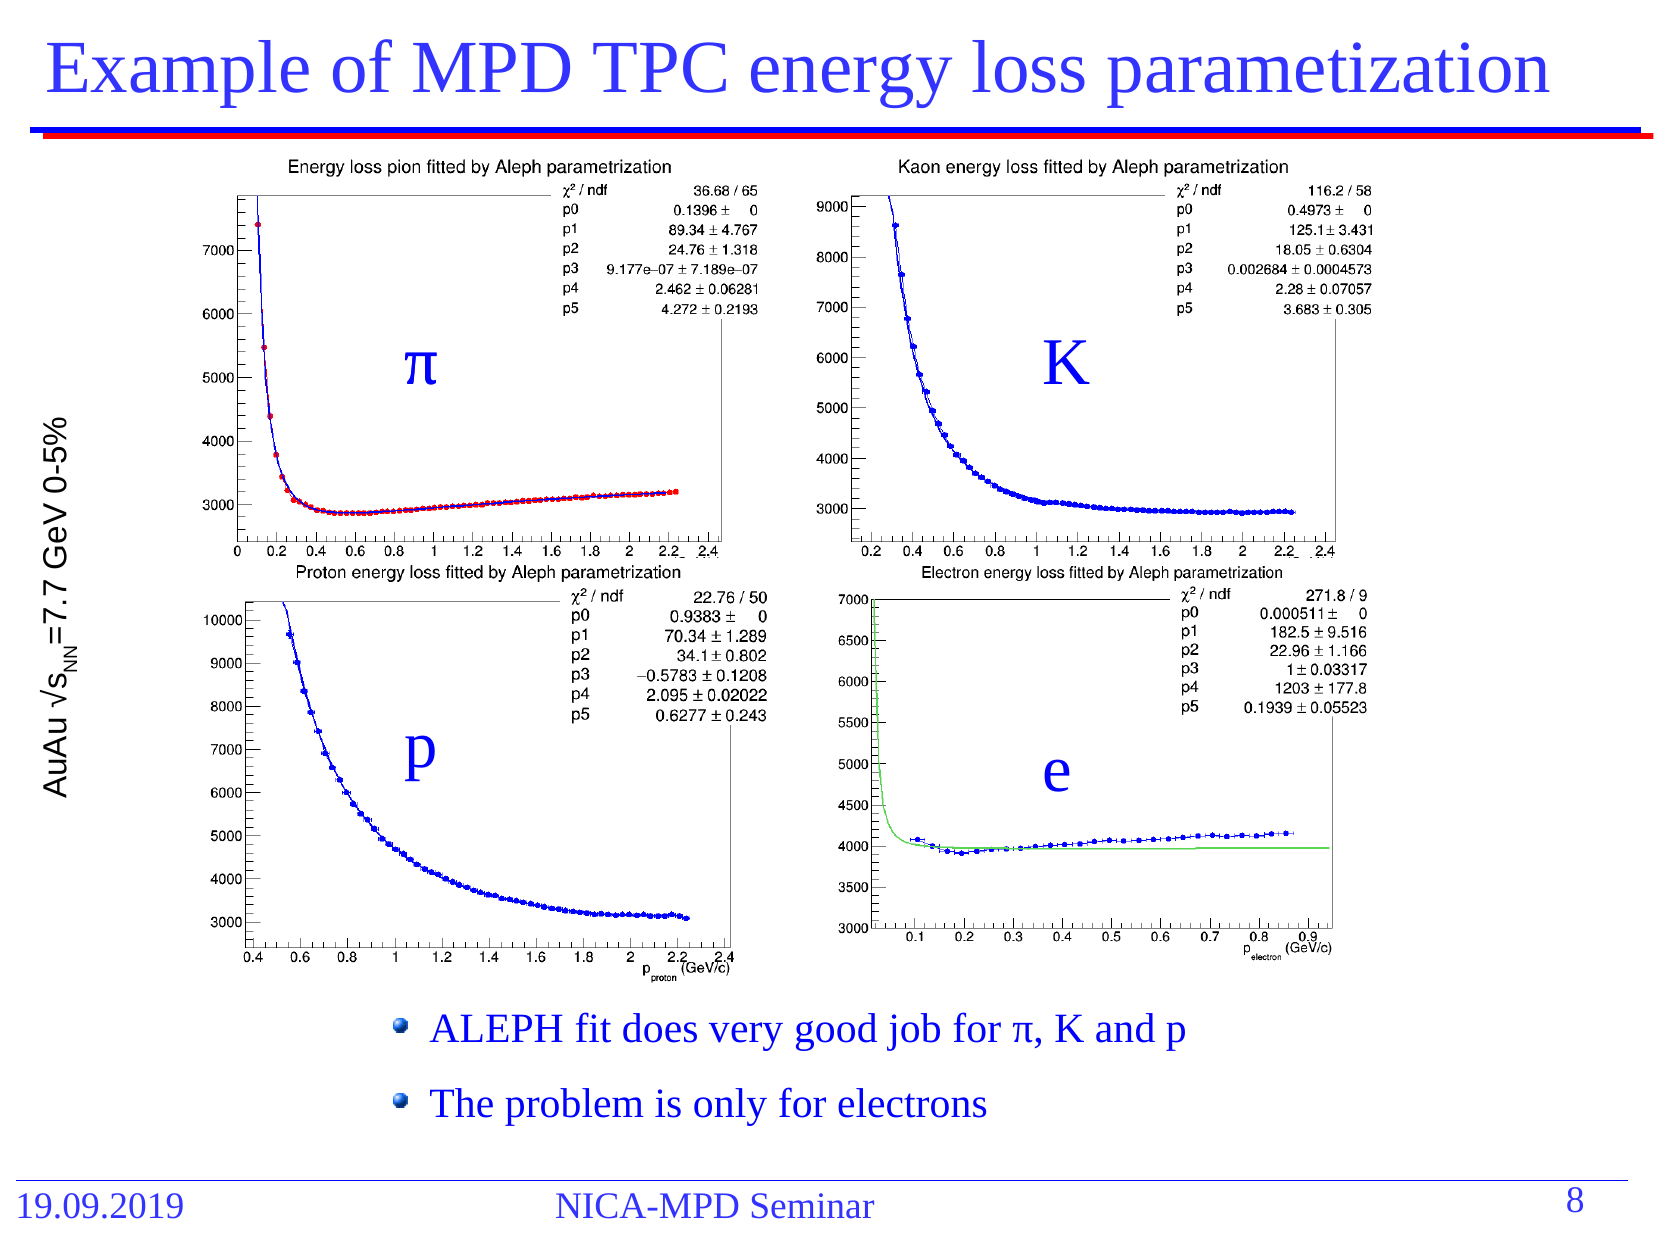

Example of MPD TPC energy loss parametization
π
π
K
AuAu √sNN=7.7 GeV 0-5%
p
e
ALEPH fit does very good job for π, K and p
The problem is only for electrons
8